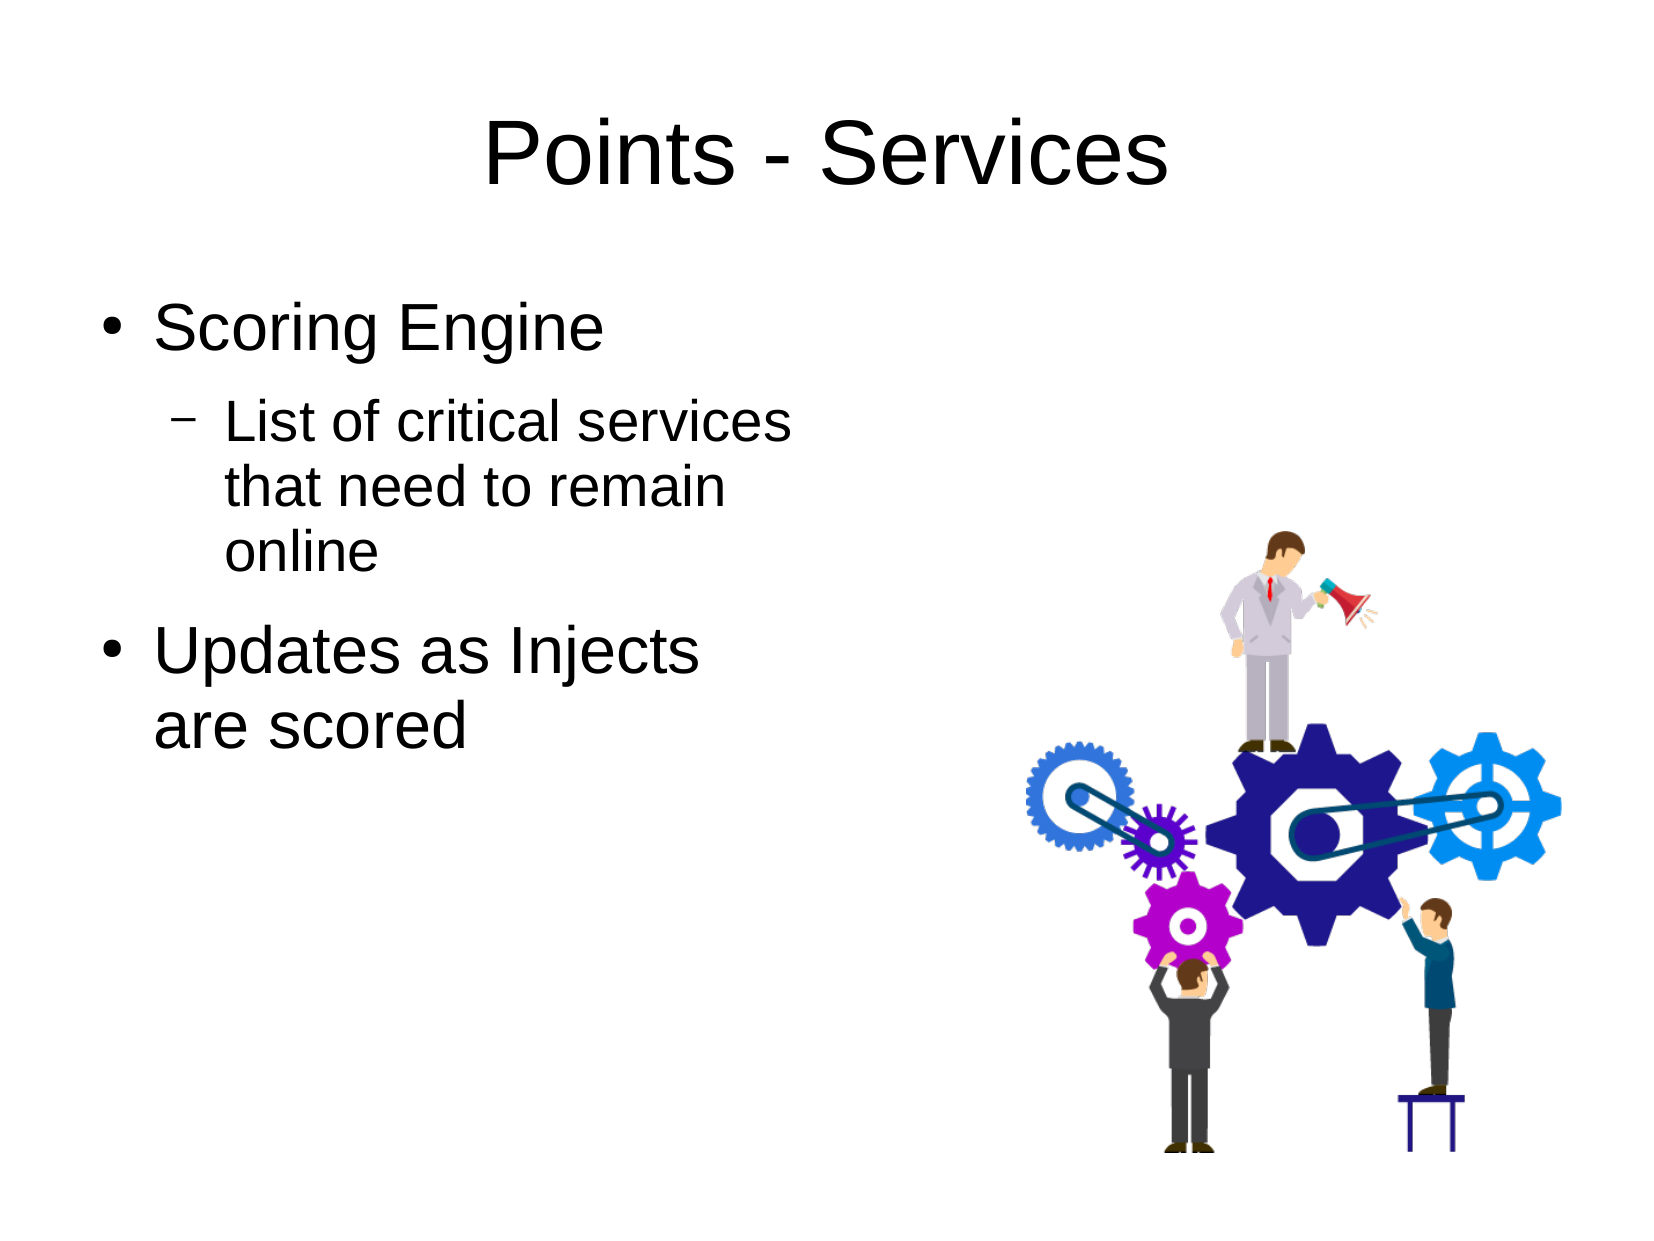

# Points - Services
Scoring Engine
List of critical services
that need to remain
online
Updates as Injects
are scored